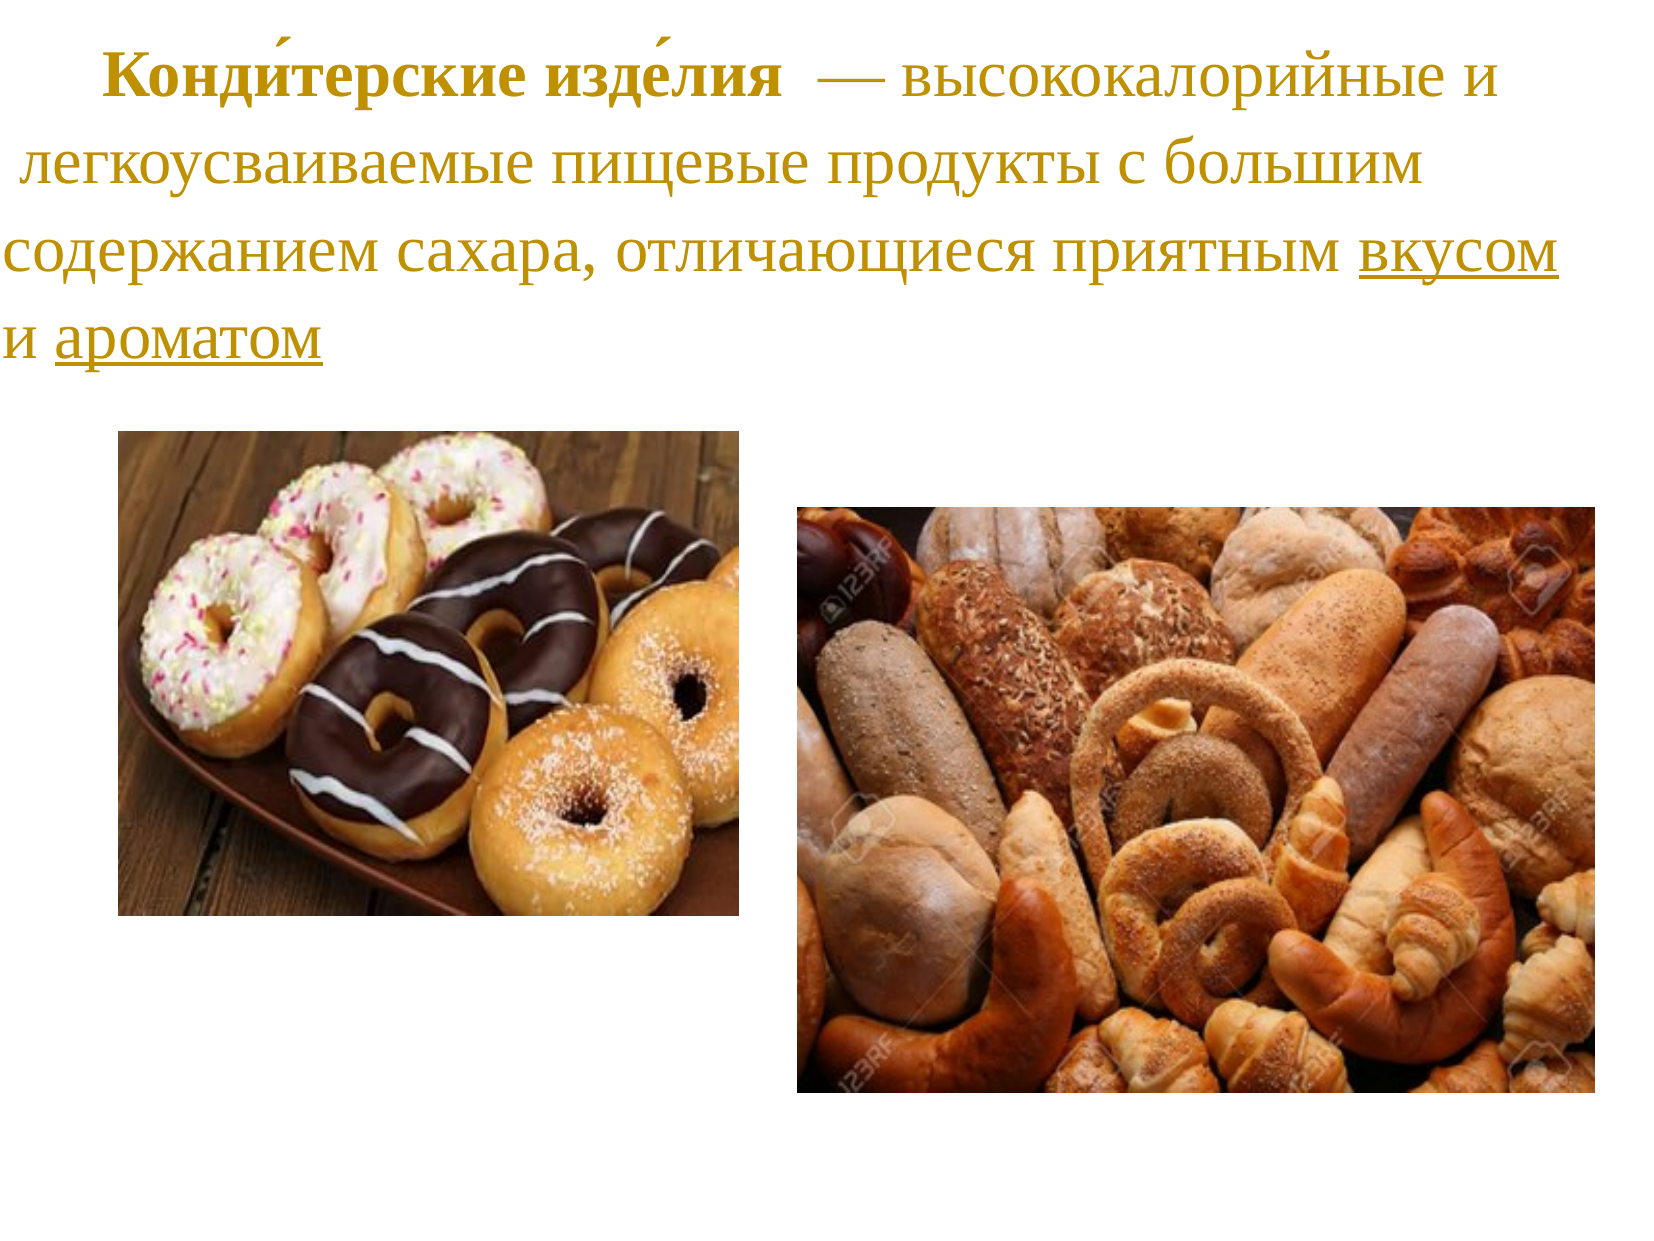

Конди́терские изде́лия  — высококалорийные и
 легкоусваиваемые пищевые продукты с большим
содержанием сахара, отличающиеся приятным вкусом
и ароматом